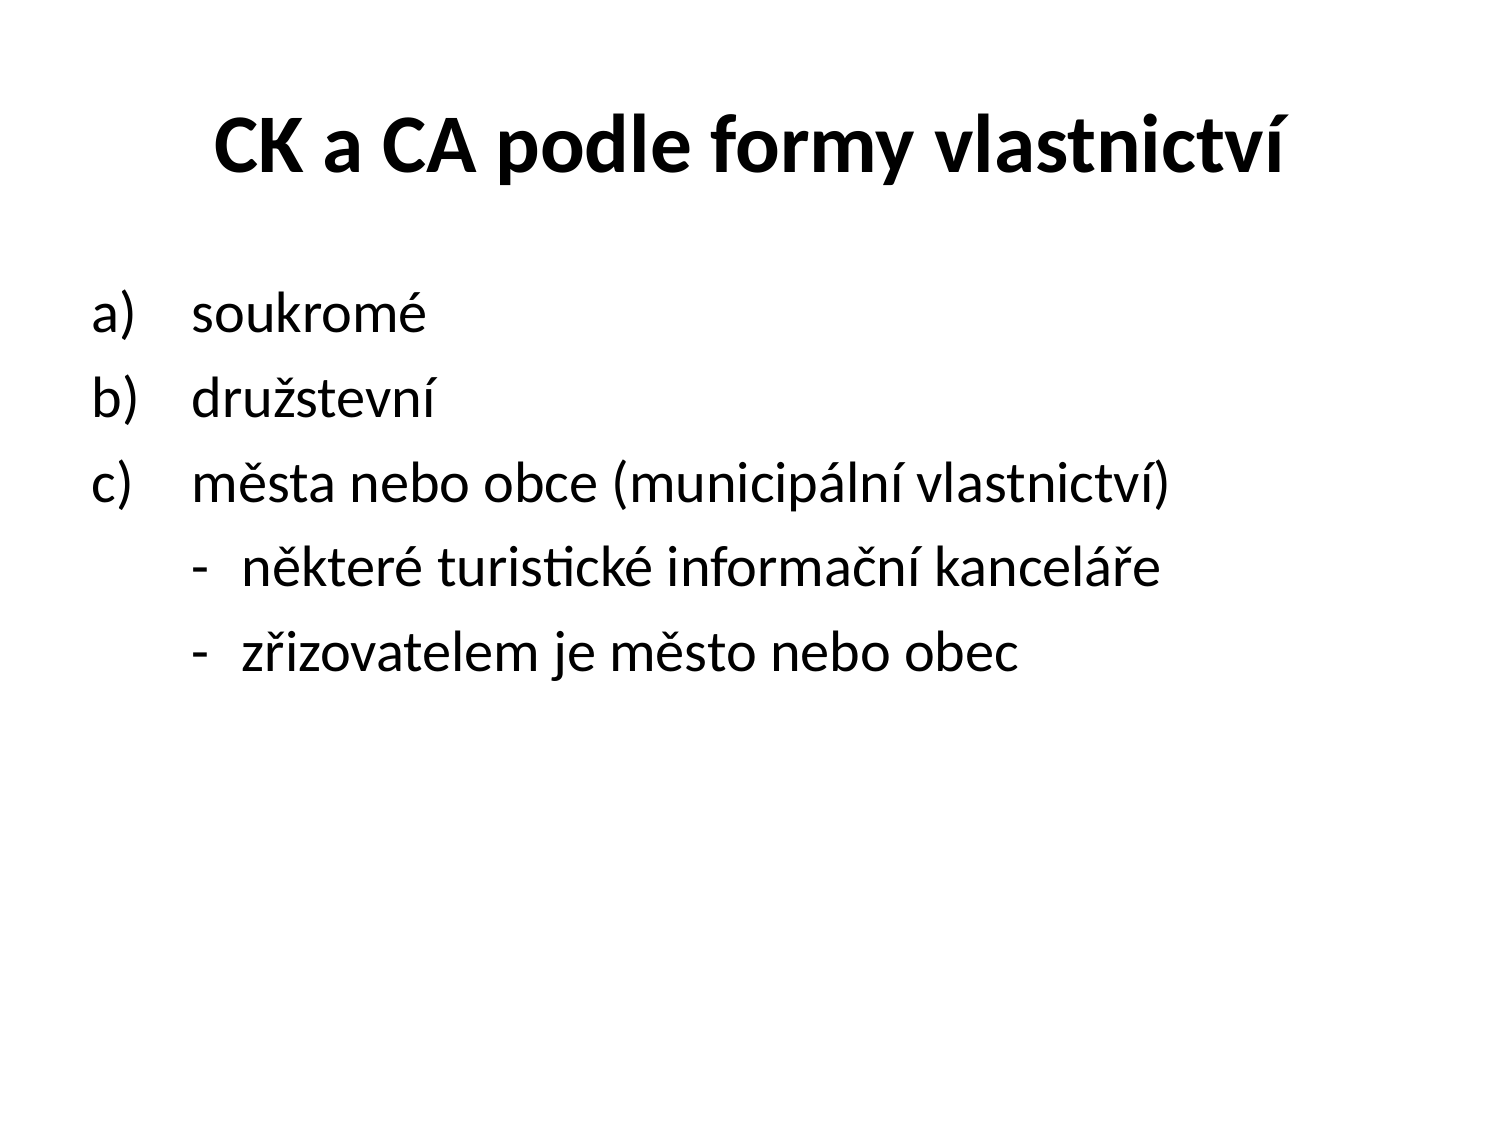

# CK a CA podle formy vlastnictví
soukromé
b)	družstevní
c)	města nebo obce (municipální vlastnictví)
	-	některé turistické informační kanceláře
	-	zřizovatelem je město nebo obec